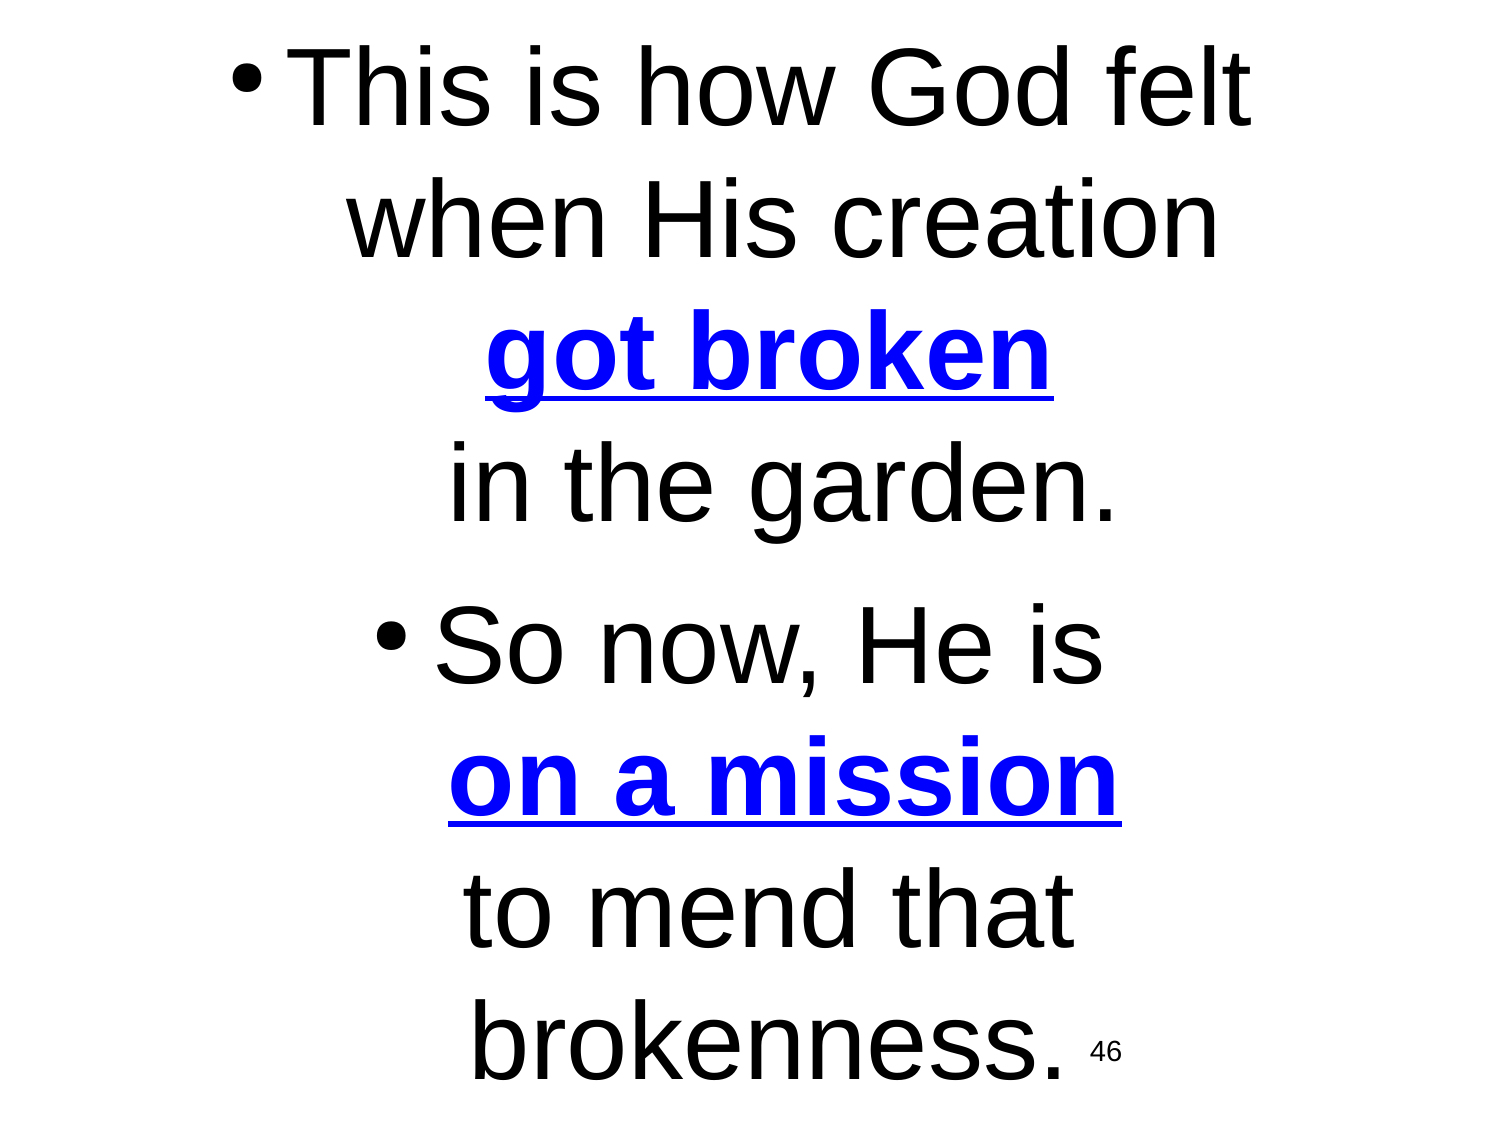

# This is how God felt when His creation got broken in the garden.
So now, He is
on a mission
to mend that
brokenness.
46